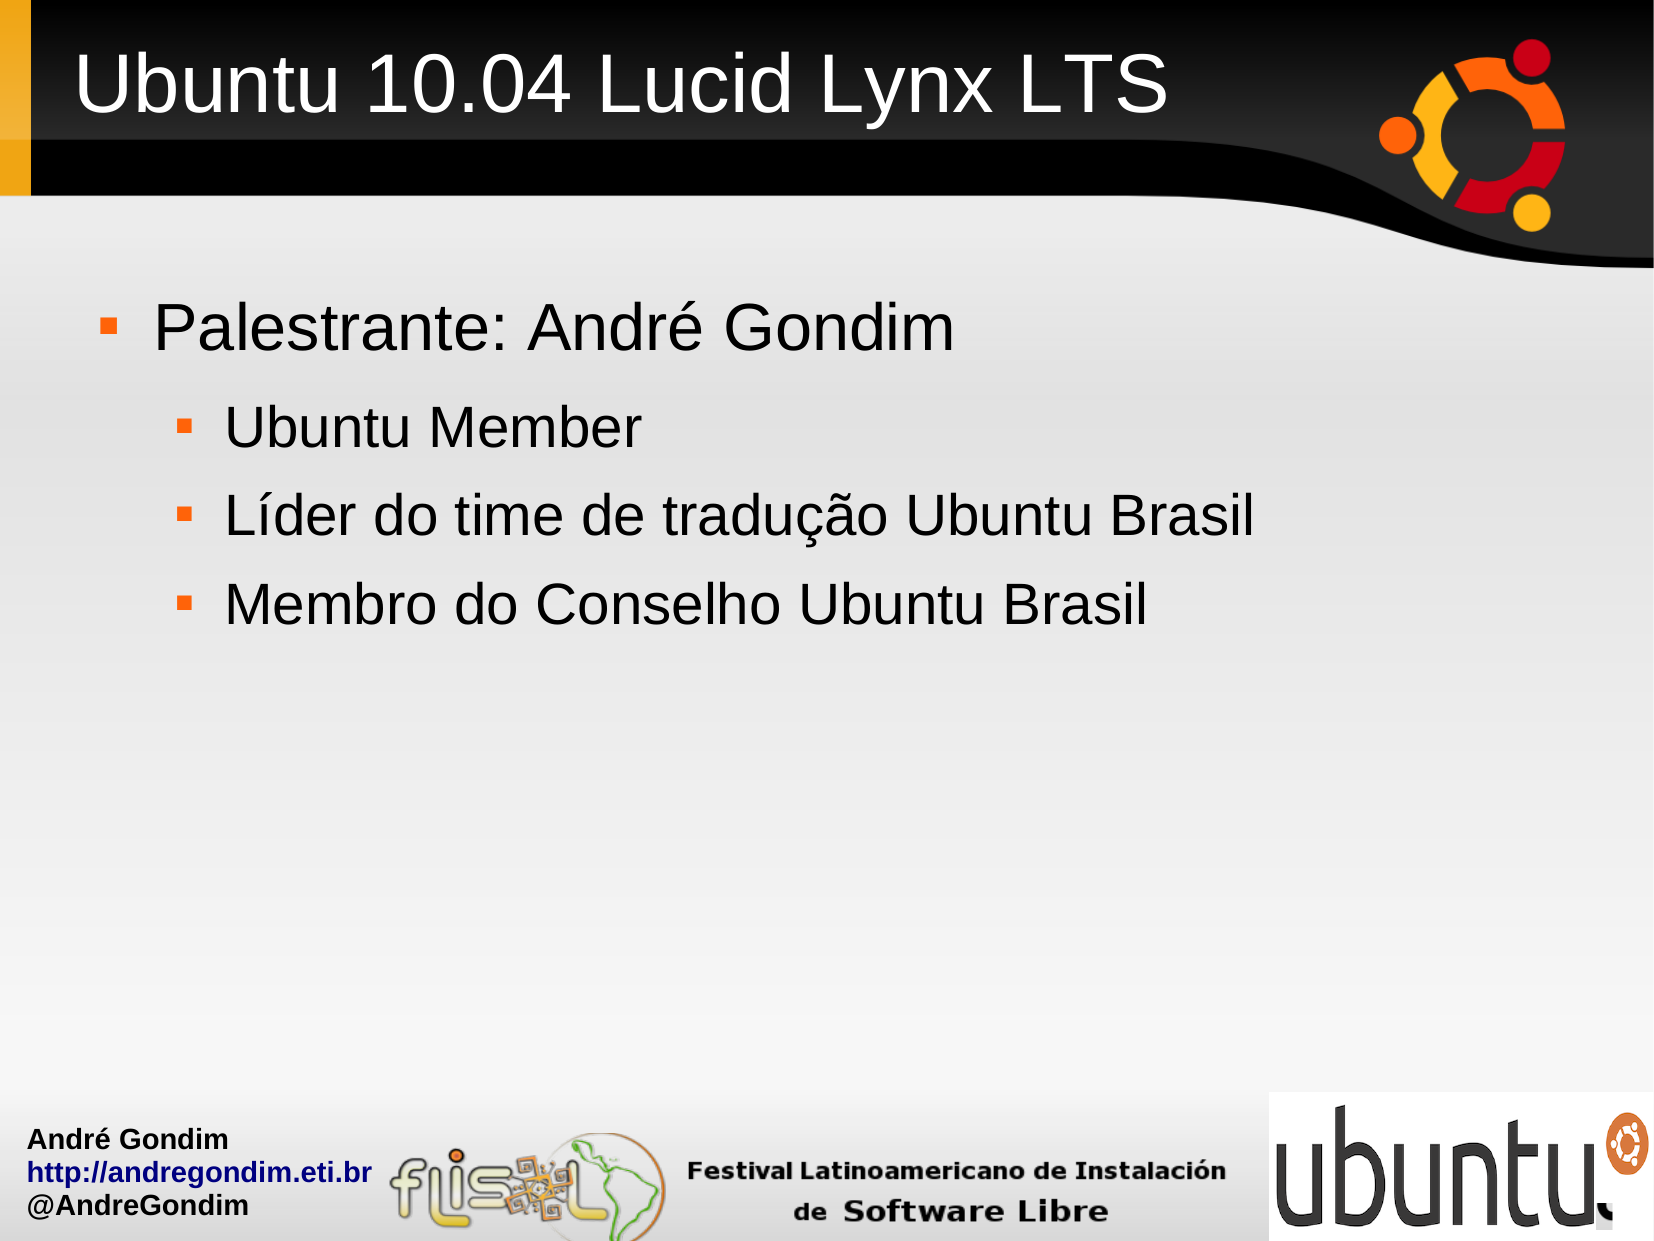

# Palestrante: André Gondim
Ubuntu Member
Líder do time de tradução Ubuntu Brasil
Membro do Conselho Ubuntu Brasil